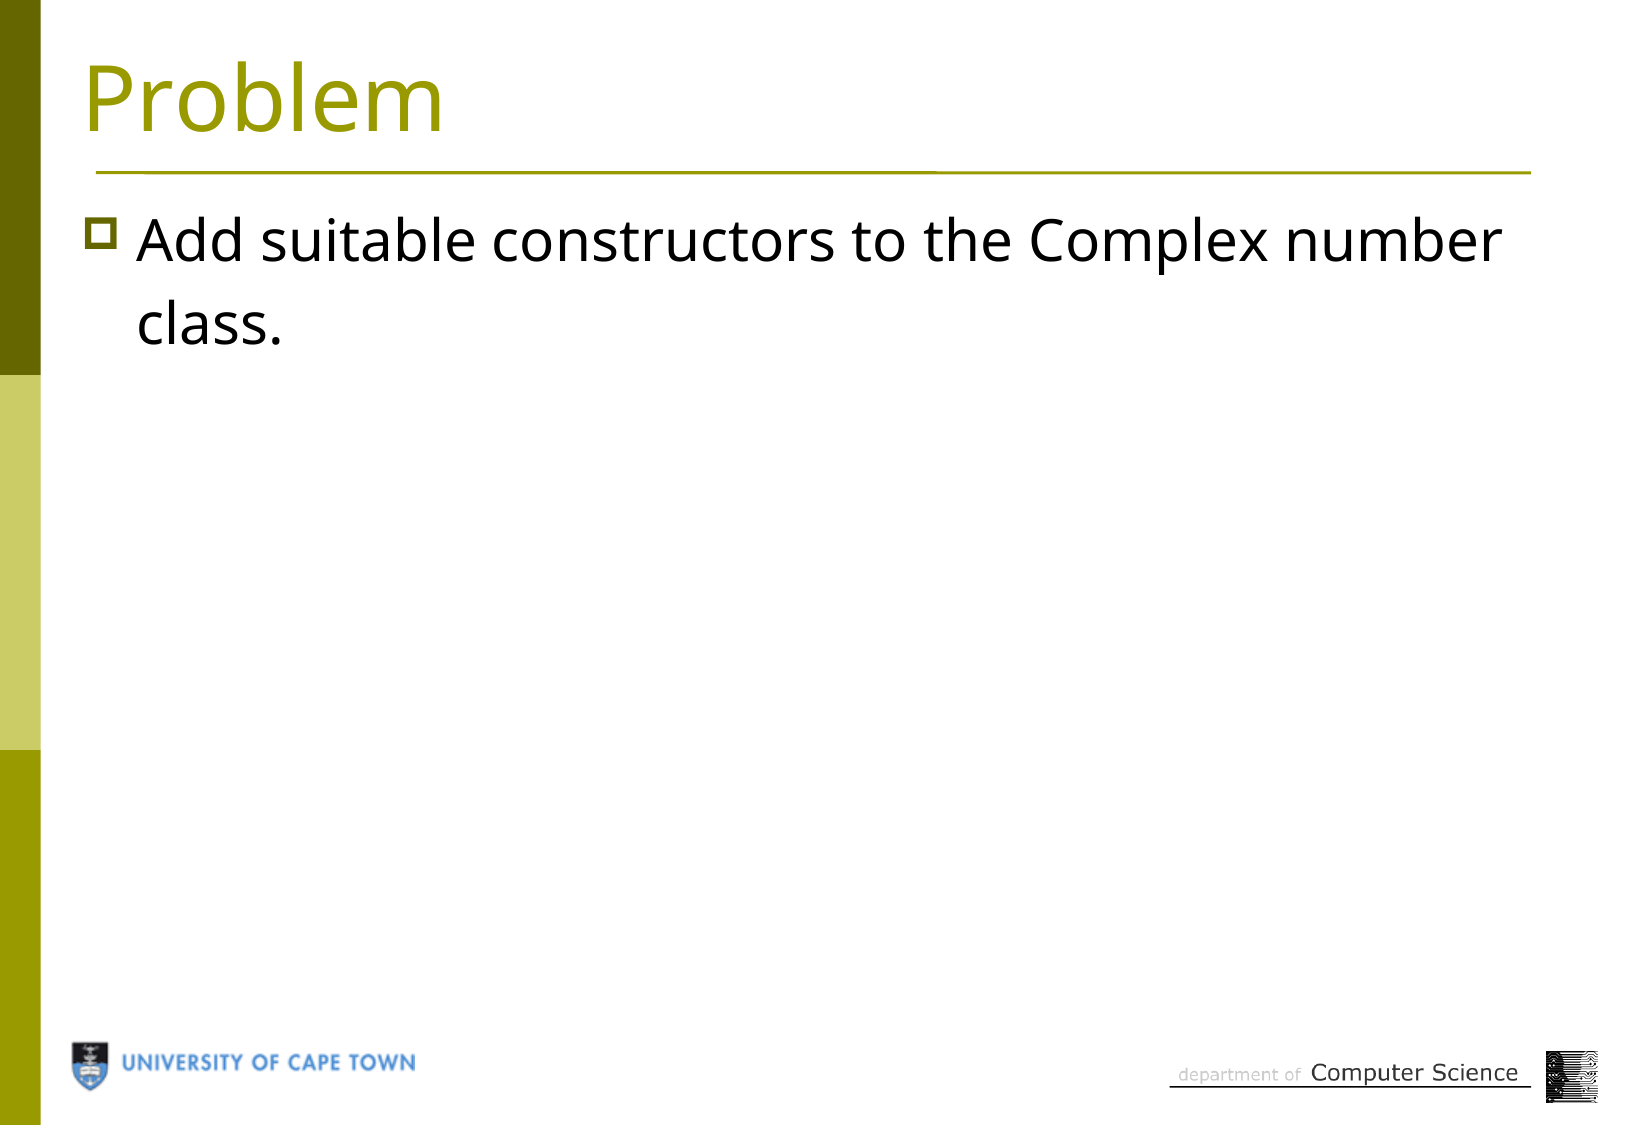

# Problem
Add suitable constructors to the Complex number class.